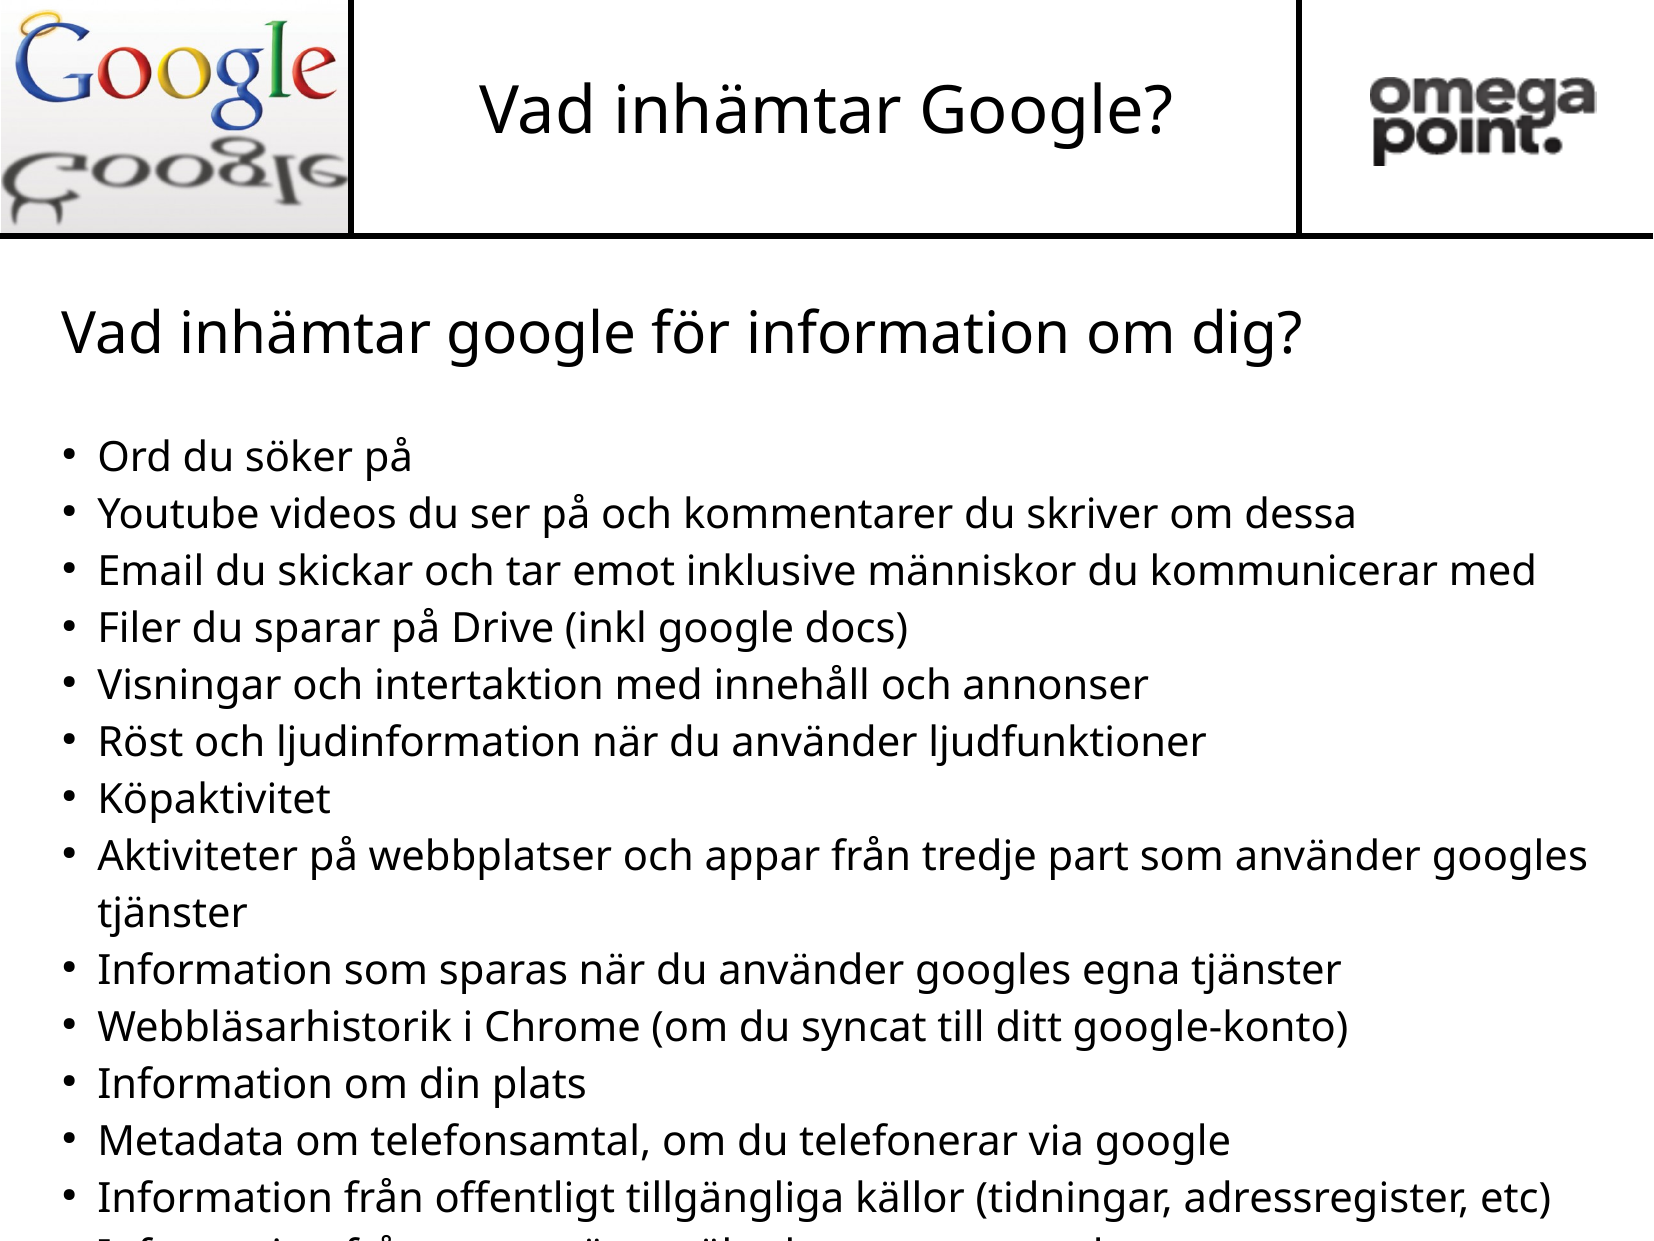

Vad inhämtar Google?
Vad inhämtar google för information om dig?
Ord du söker på
Youtube videos du ser på och kommentarer du skriver om dessa
Email du skickar och tar emot inklusive människor du kommunicerar med
Filer du sparar på Drive (inkl google docs)
Visningar och intertaktion med innehåll och annonser
Röst och ljudinformation när du använder ljudfunktioner
Köpaktivitet
Aktiviteter på webbplatser och appar från tredje part som använder googles tjänster
Information som sparas när du använder googles egna tjänster
Webbläsarhistorik i Chrome (om du syncat till ditt google-konto)
Information om din plats
Metadata om telefonsamtal, om du telefonerar via google
Information från offentligt tillgängliga källor (tidningar, adressregister, etc)
Information från annonsörer, säkerhetspartners och marknadsföringspartners
Tillåter information från din webbläsare till marknadsföringspartners (via cookies eller liknande tekniker)